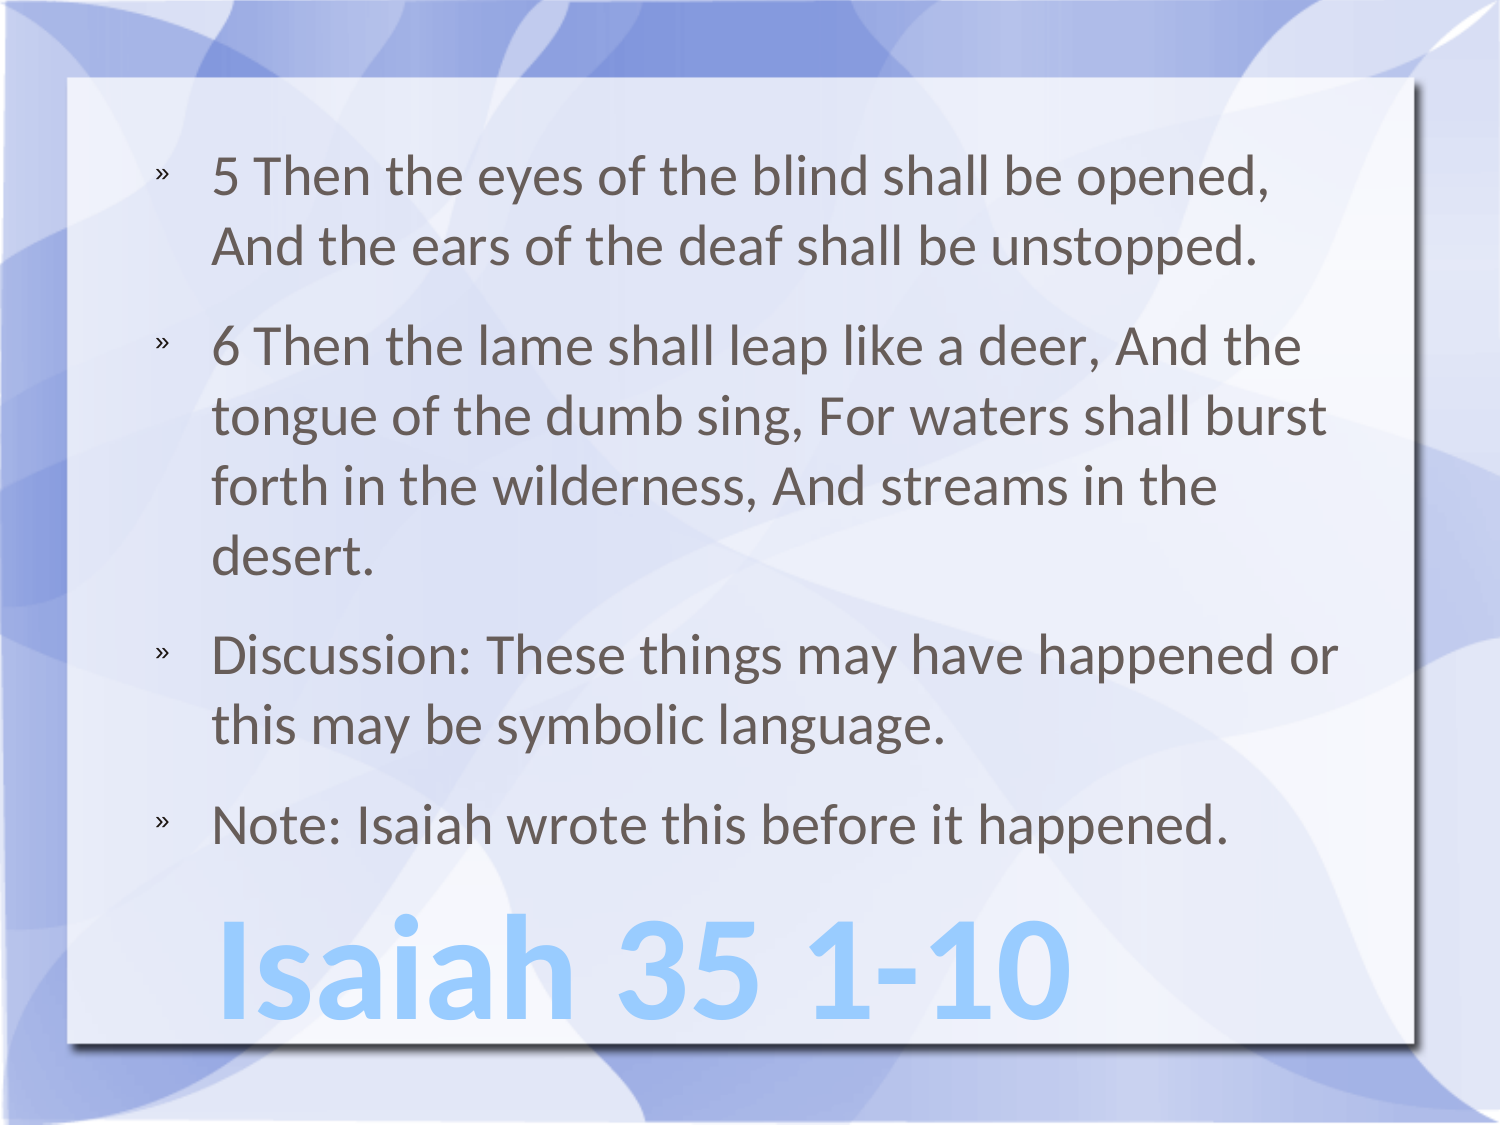

5 Then the eyes of the blind shall be opened, And the ears of the deaf shall be unstopped.
6 Then the lame shall leap like a deer, And the tongue of the dumb sing, For waters shall burst forth in the wilderness, And streams in the desert.
Discussion: These things may have happened or this may be symbolic language.
Note: Isaiah wrote this before it happened.
# Isaiah 35 1-10